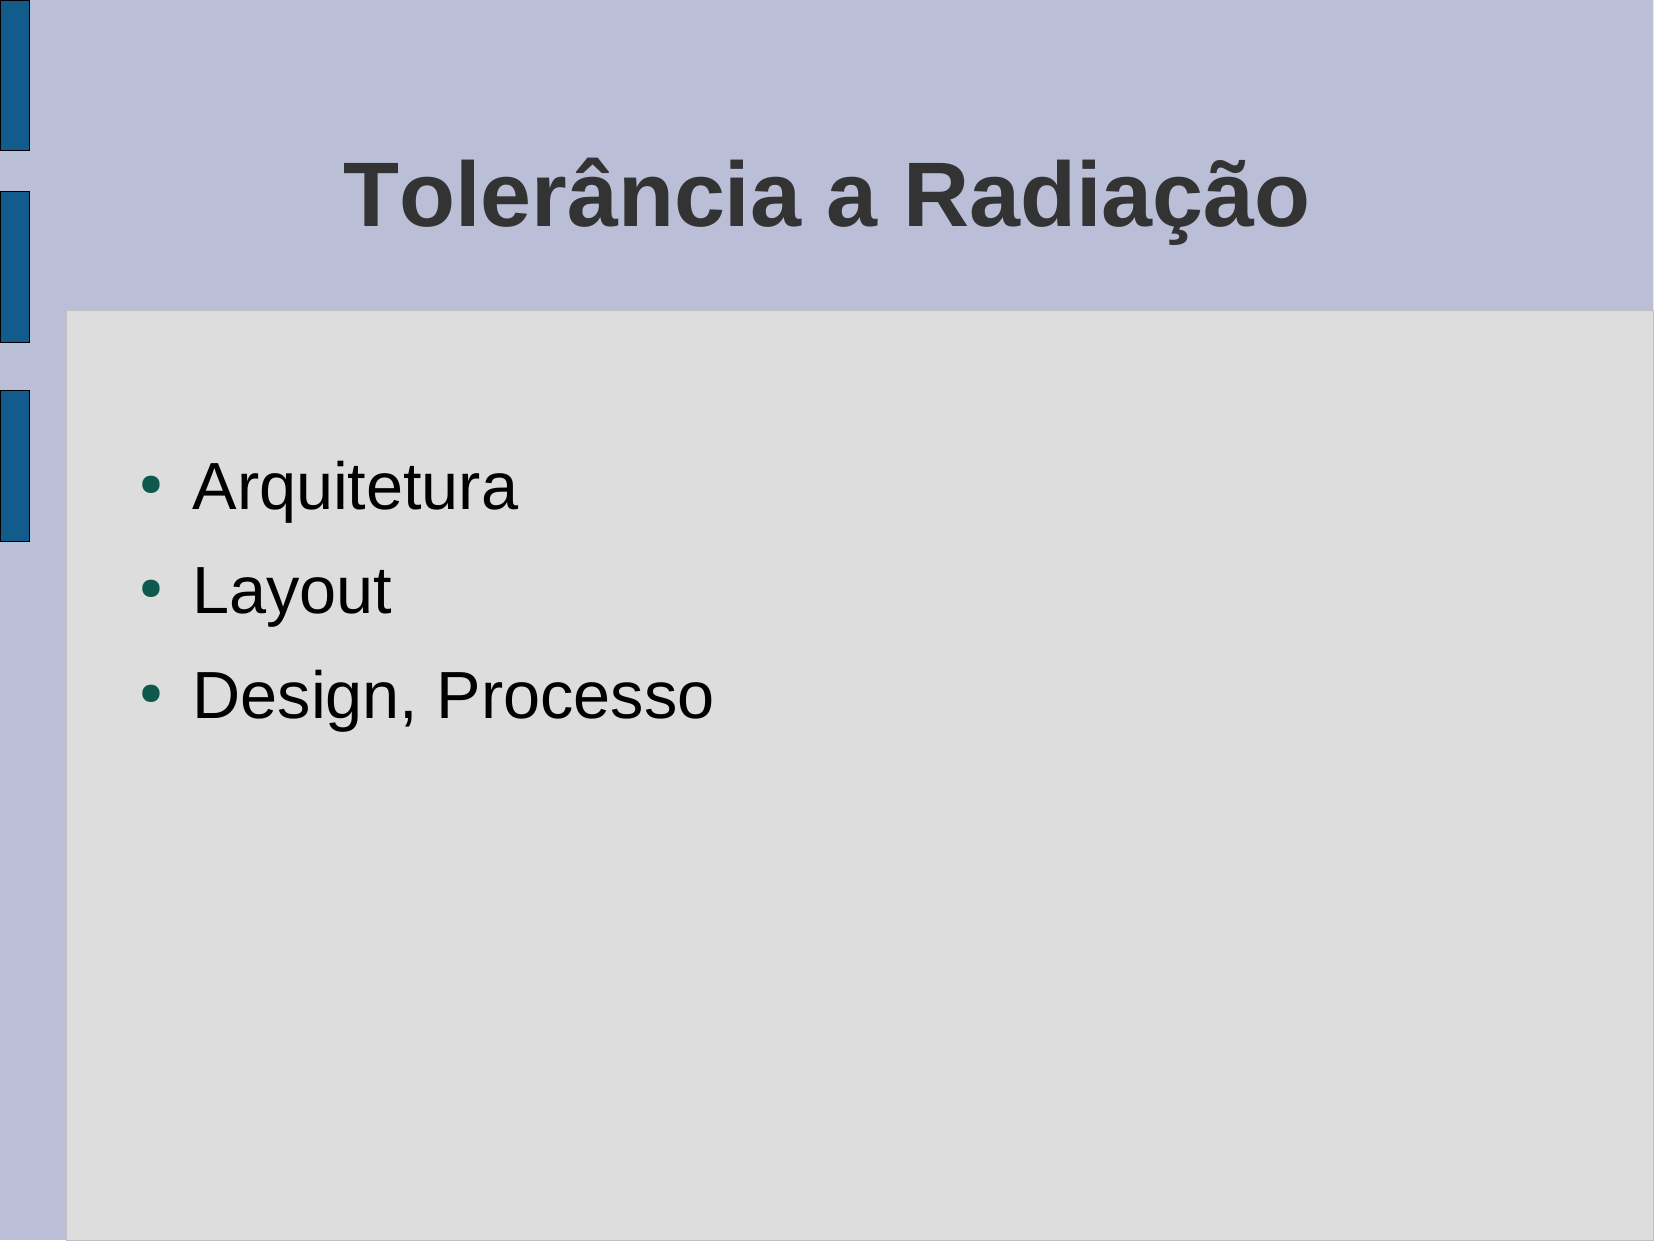

# Tolerância a Radiação
Arquitetura
Layout
Design, Processo